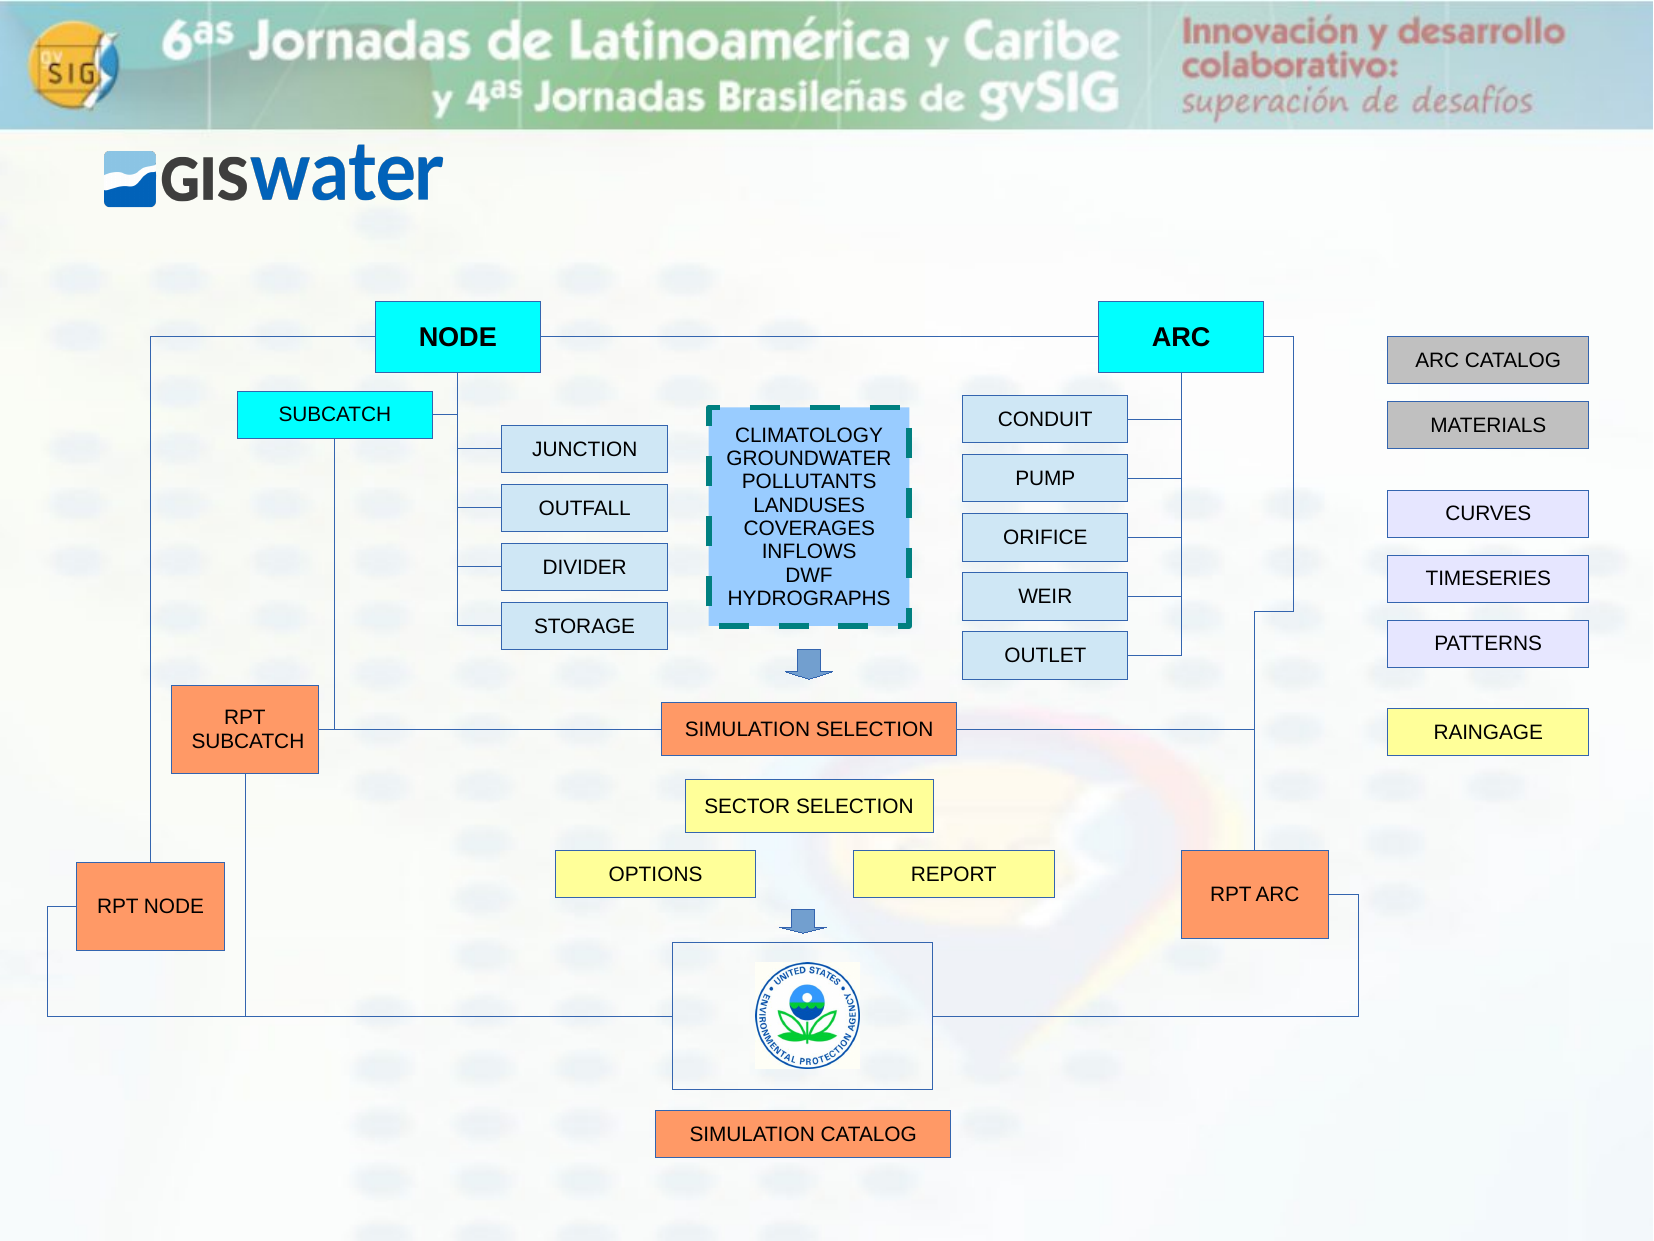

NODE
ARC
ARC CATALOG
SUBCATCH
CONDUIT
MATERIALS
CLIMATOLOGY
GROUNDWATER
POLLUTANTS
LANDUSES
COVERAGES
INFLOWS
DWF
HYDROGRAPHS
JUNCTION
PUMP
OUTFALL
CURVES
ORIFICE
DIVIDER
TIMESERIES
WEIR
STORAGE
PATTERNS
OUTLET
RPT
 SUBCATCH
SIMULATION SELECTION
RAINGAGE
SECTOR SELECTION
OPTIONS
REPORT
RPT ARC
RPT NODE
SIMULATION CATALOG